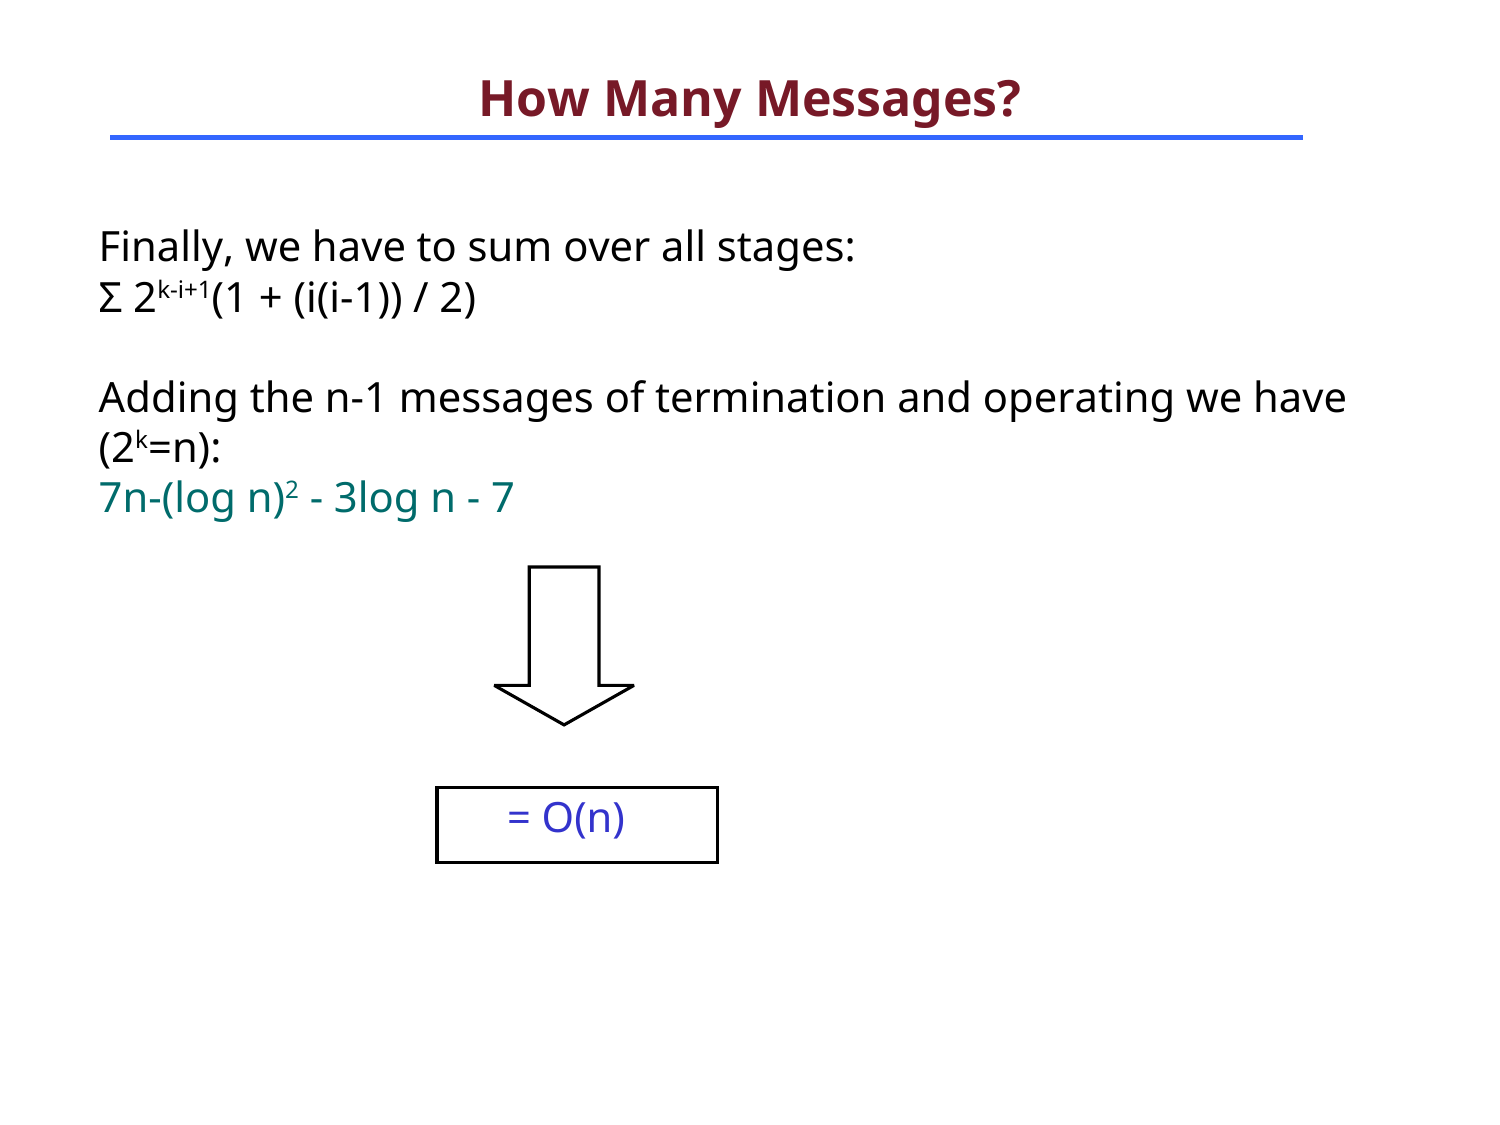

# How Many Messages?
Finally, we have to sum over all stages:
Σ 2k-i+1(1 + (i(i-1)) / 2)
Adding the n-1 messages of termination and operating we have (2k=n):
7n-(log n)2 - 3log n - 7
	= O(n)
Paola Flocchini